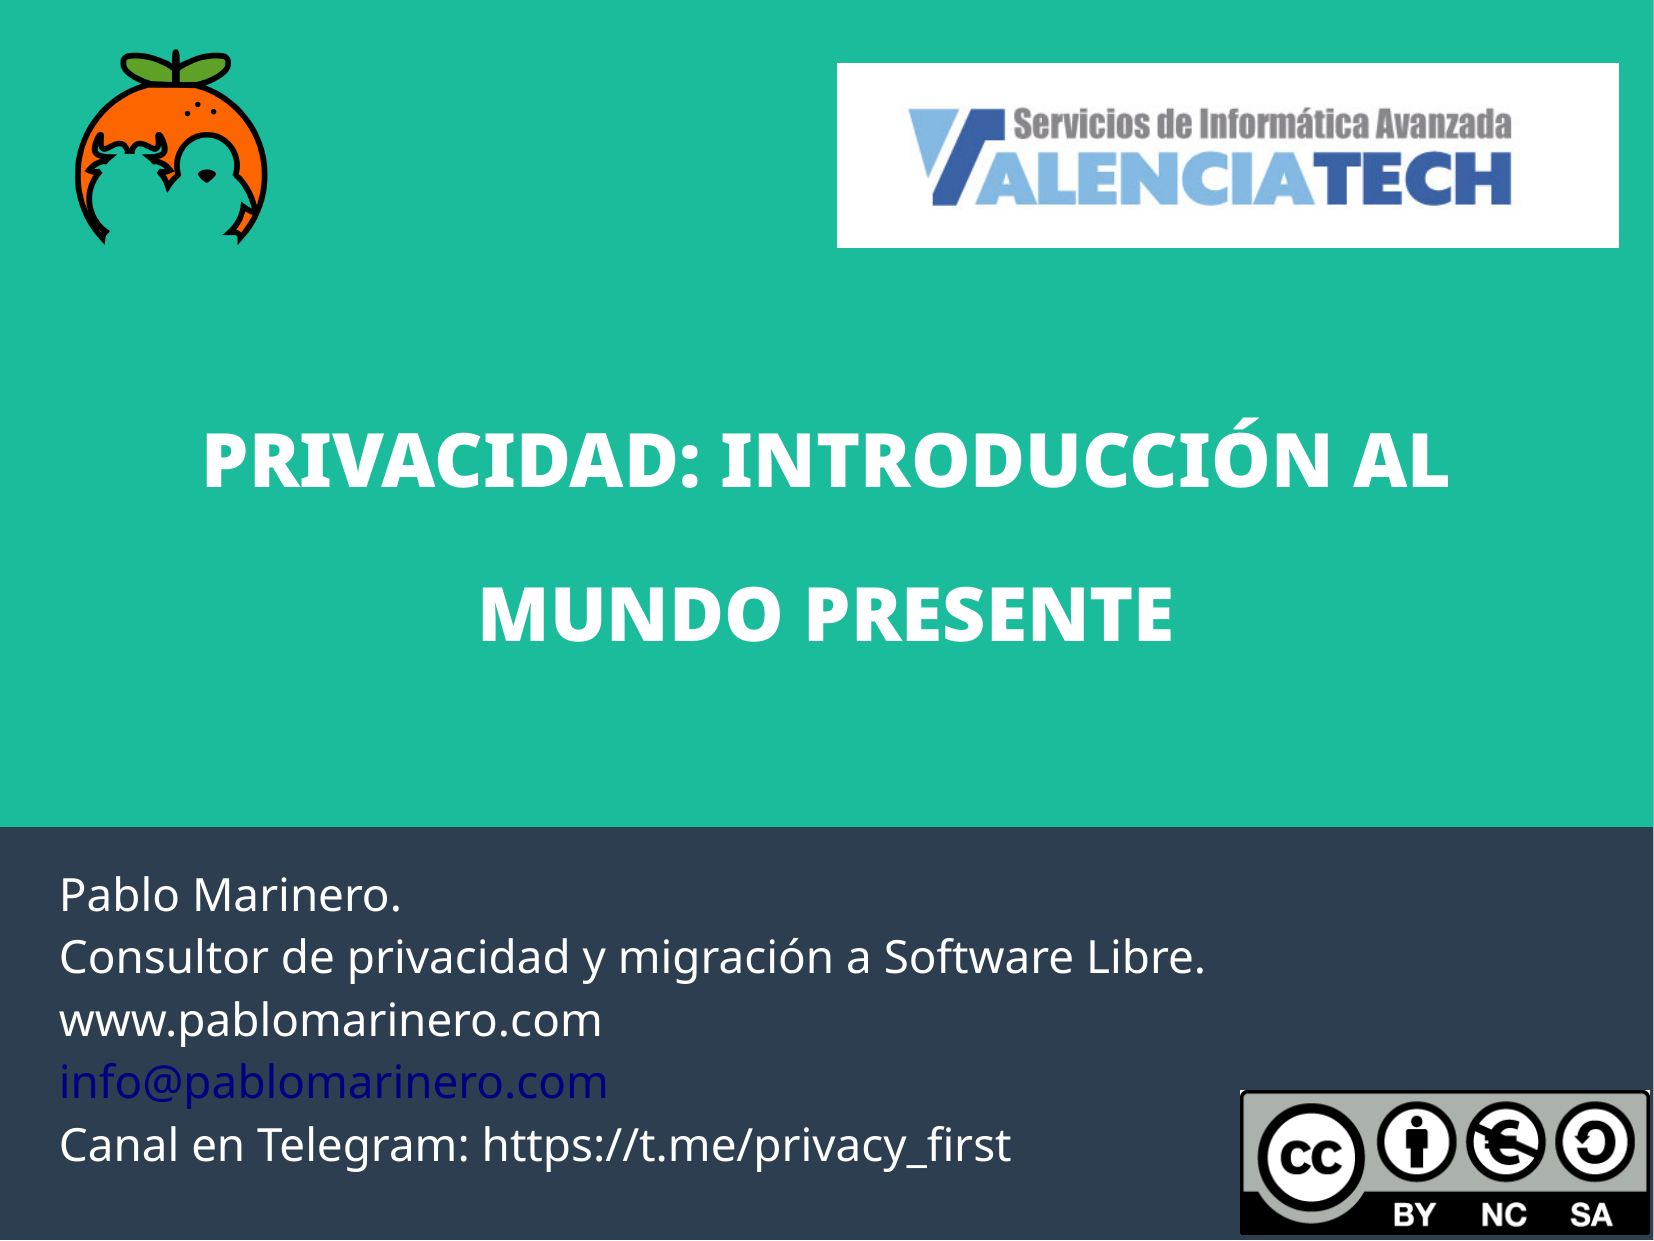

# PRIVACIDAD: INTRODUCCIÓN AL MUNDO PRESENTE
Pablo Marinero.
Consultor de privacidad y migración a Software Libre.
www.pablomarinero.com
info@pablomarinero.com
Canal en Telegram: https://t.me/privacy_first